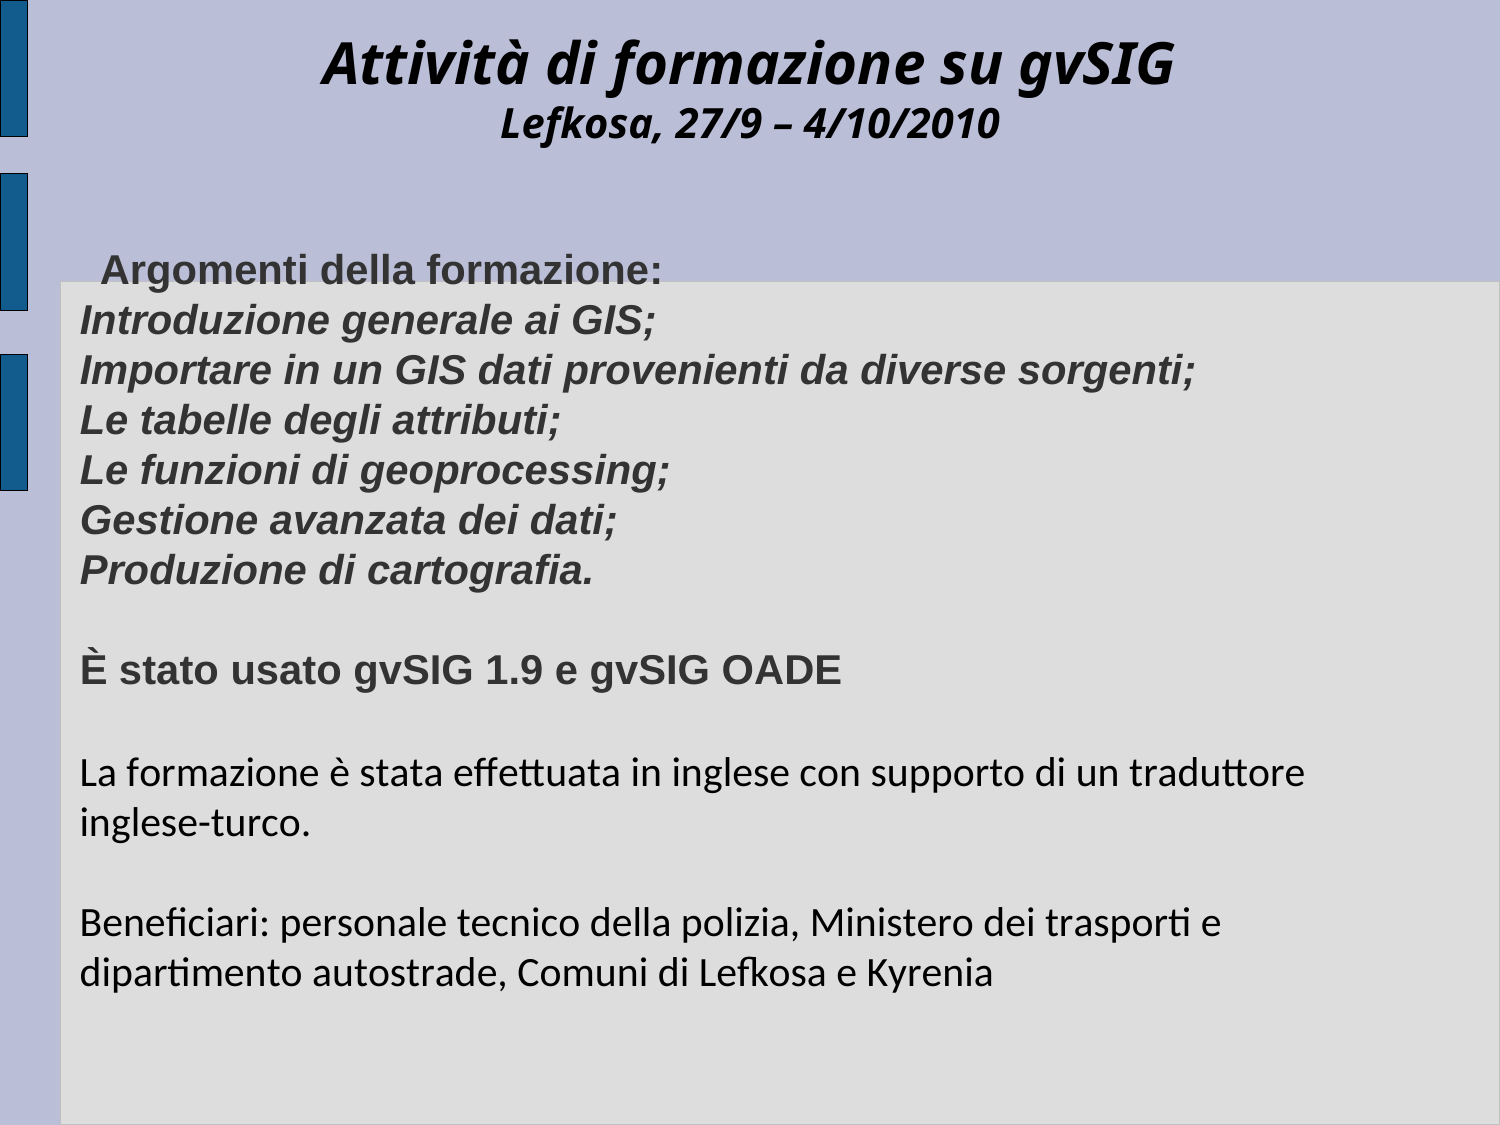

Attività di formazione su gvSIG
Lefkosa, 27/9 – 4/10/2010
# Argomenti della formazione: Introduzione generale ai GIS; Importare in un GIS dati provenienti da diverse sorgenti; Le tabelle degli attributi; Le funzioni di geoprocessing; Gestione avanzata dei dati; Produzione di cartografia. È stato usato gvSIG 1.9 e gvSIG OADE
La formazione è stata effettuata in inglese con supporto di un traduttore inglese-turco.
Beneficiari: personale tecnico della polizia, Ministero dei trasporti e dipartimento autostrade, Comuni di Lefkosa e Kyrenia